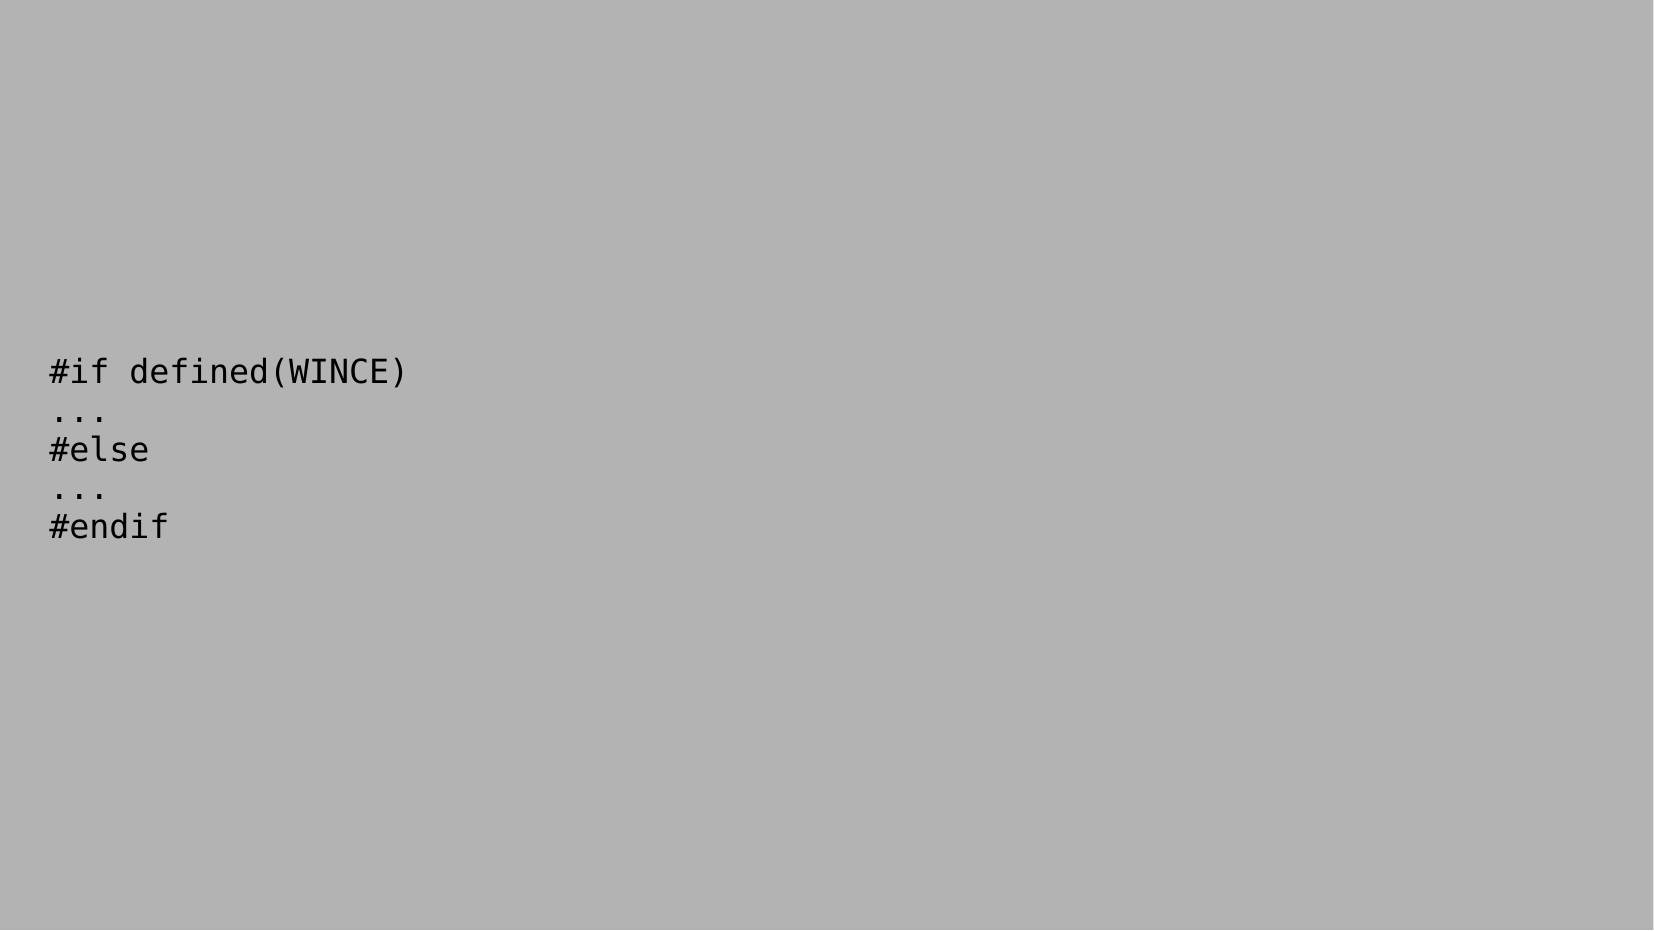

# #if defined(WINCE)
...
#else
...
#endif